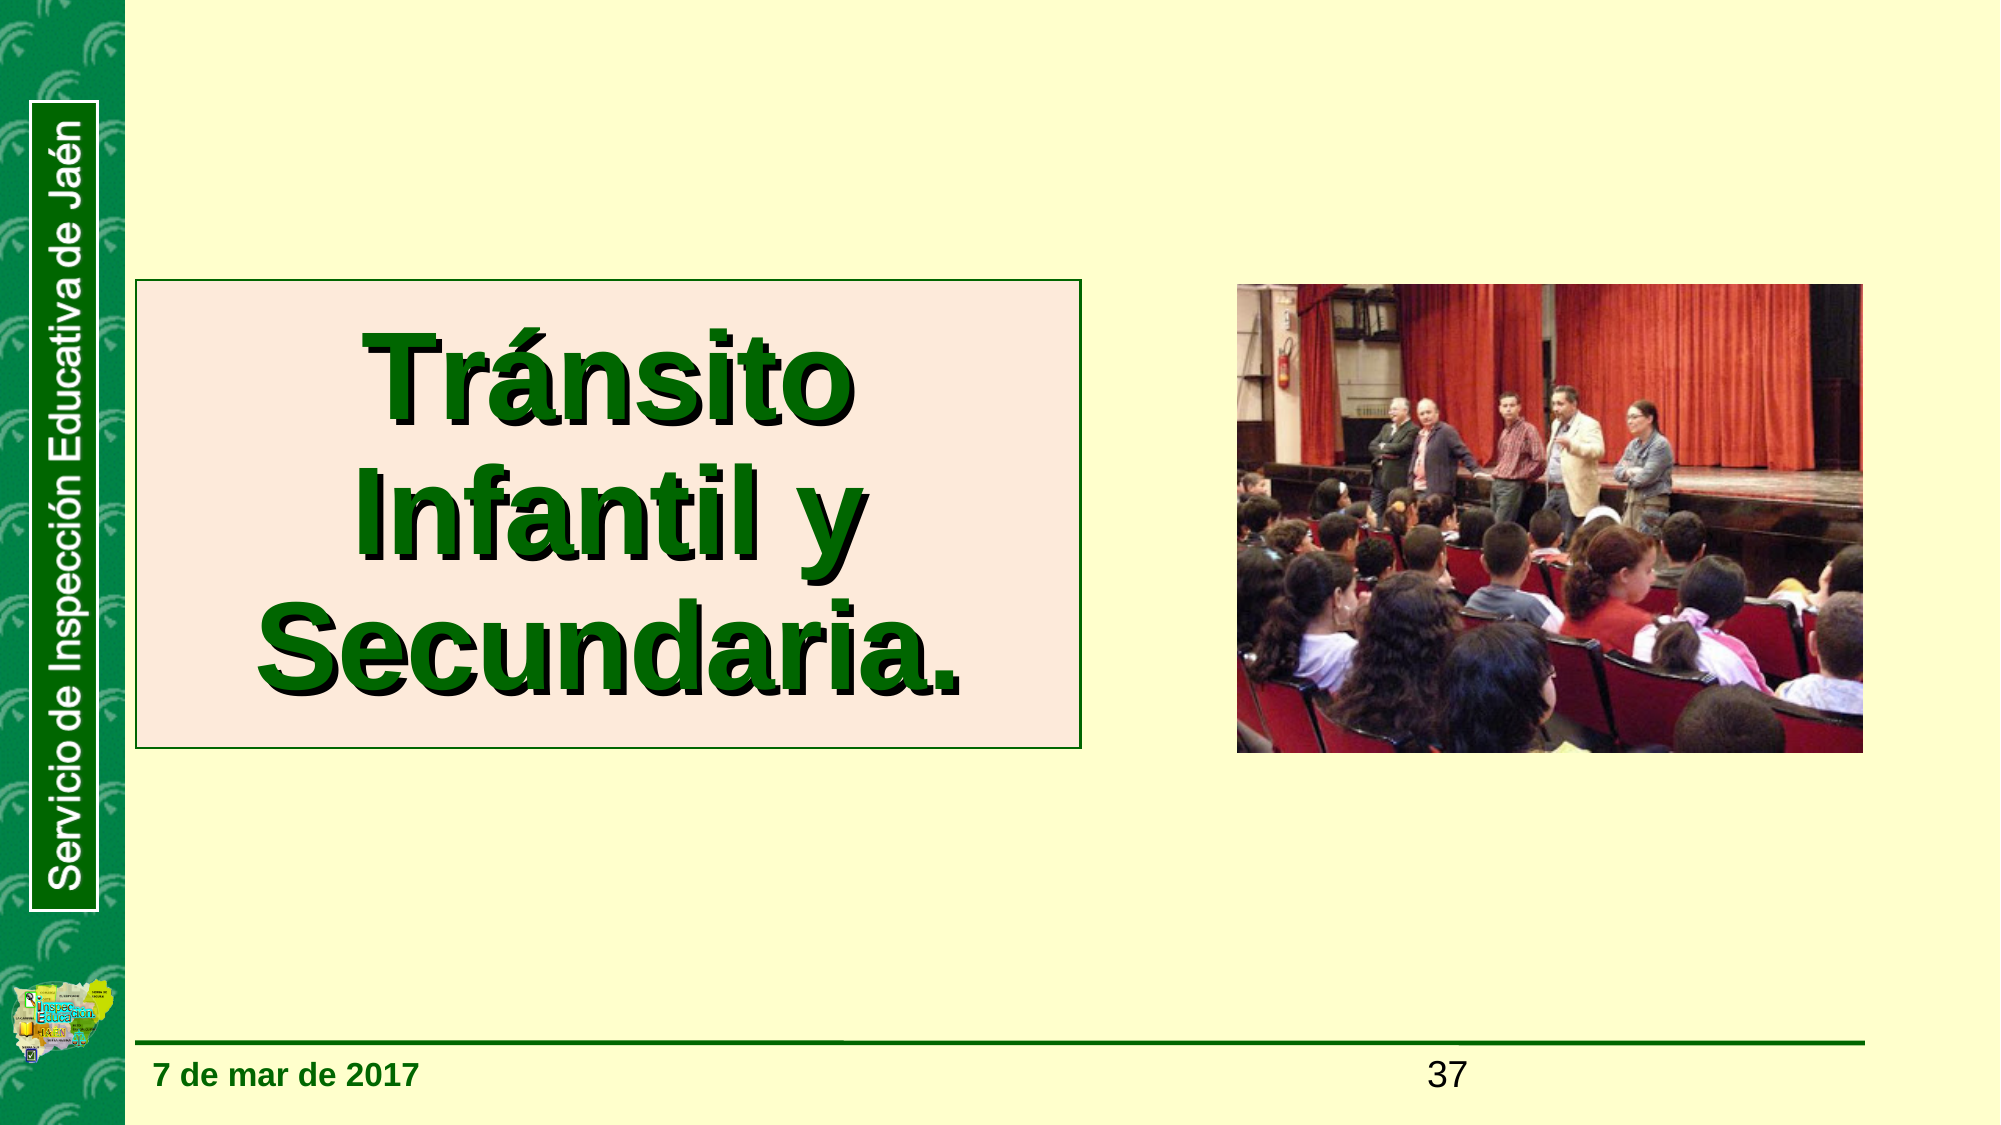

Tránsito Infantil y Secundaria.
7 de mar de 2017